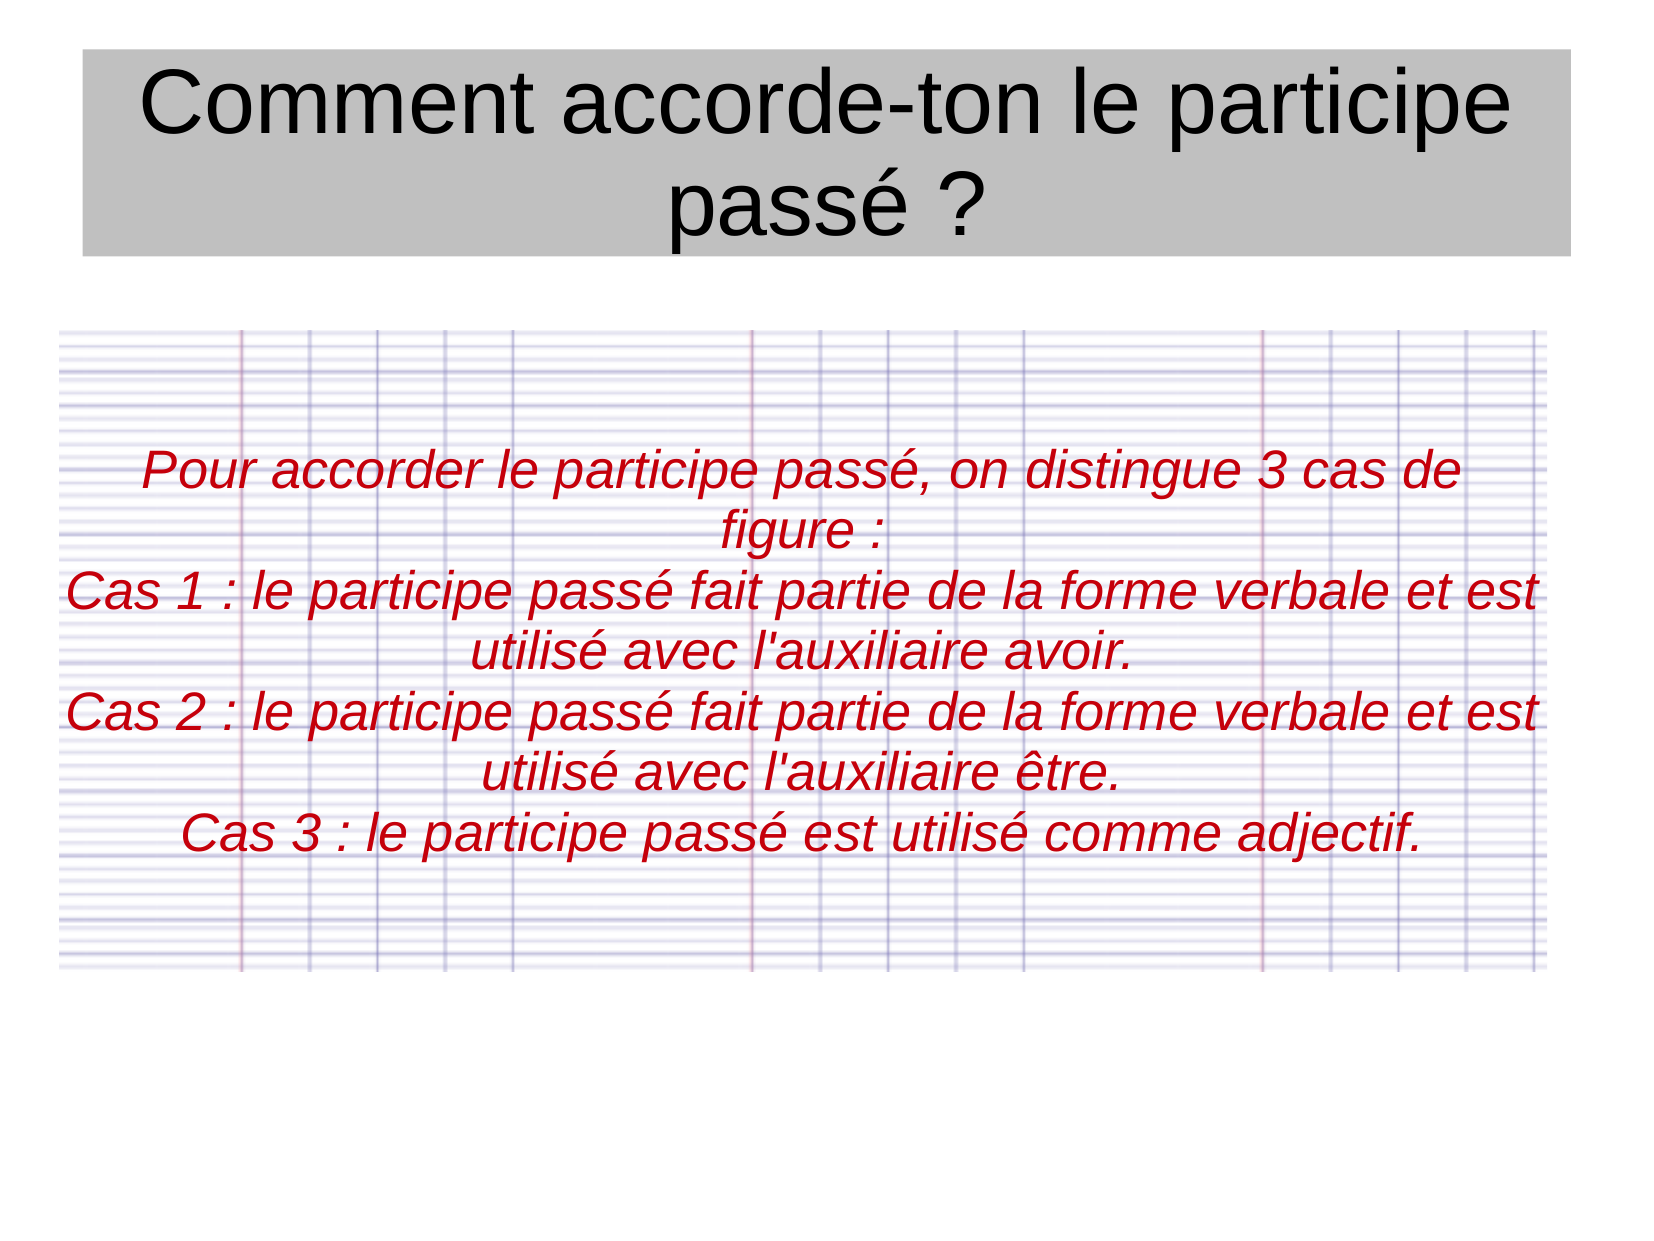

# Comment accorde-ton le participe passé ?
Pour accorder le participe passé, on distingue 3 cas de figure :
Cas 1 : le participe passé fait partie de la forme verbale et est utilisé avec l'auxiliaire avoir.
Cas 2 : le participe passé fait partie de la forme verbale et est utilisé avec l'auxiliaire être.
Cas 3 : le participe passé est utilisé comme adjectif.